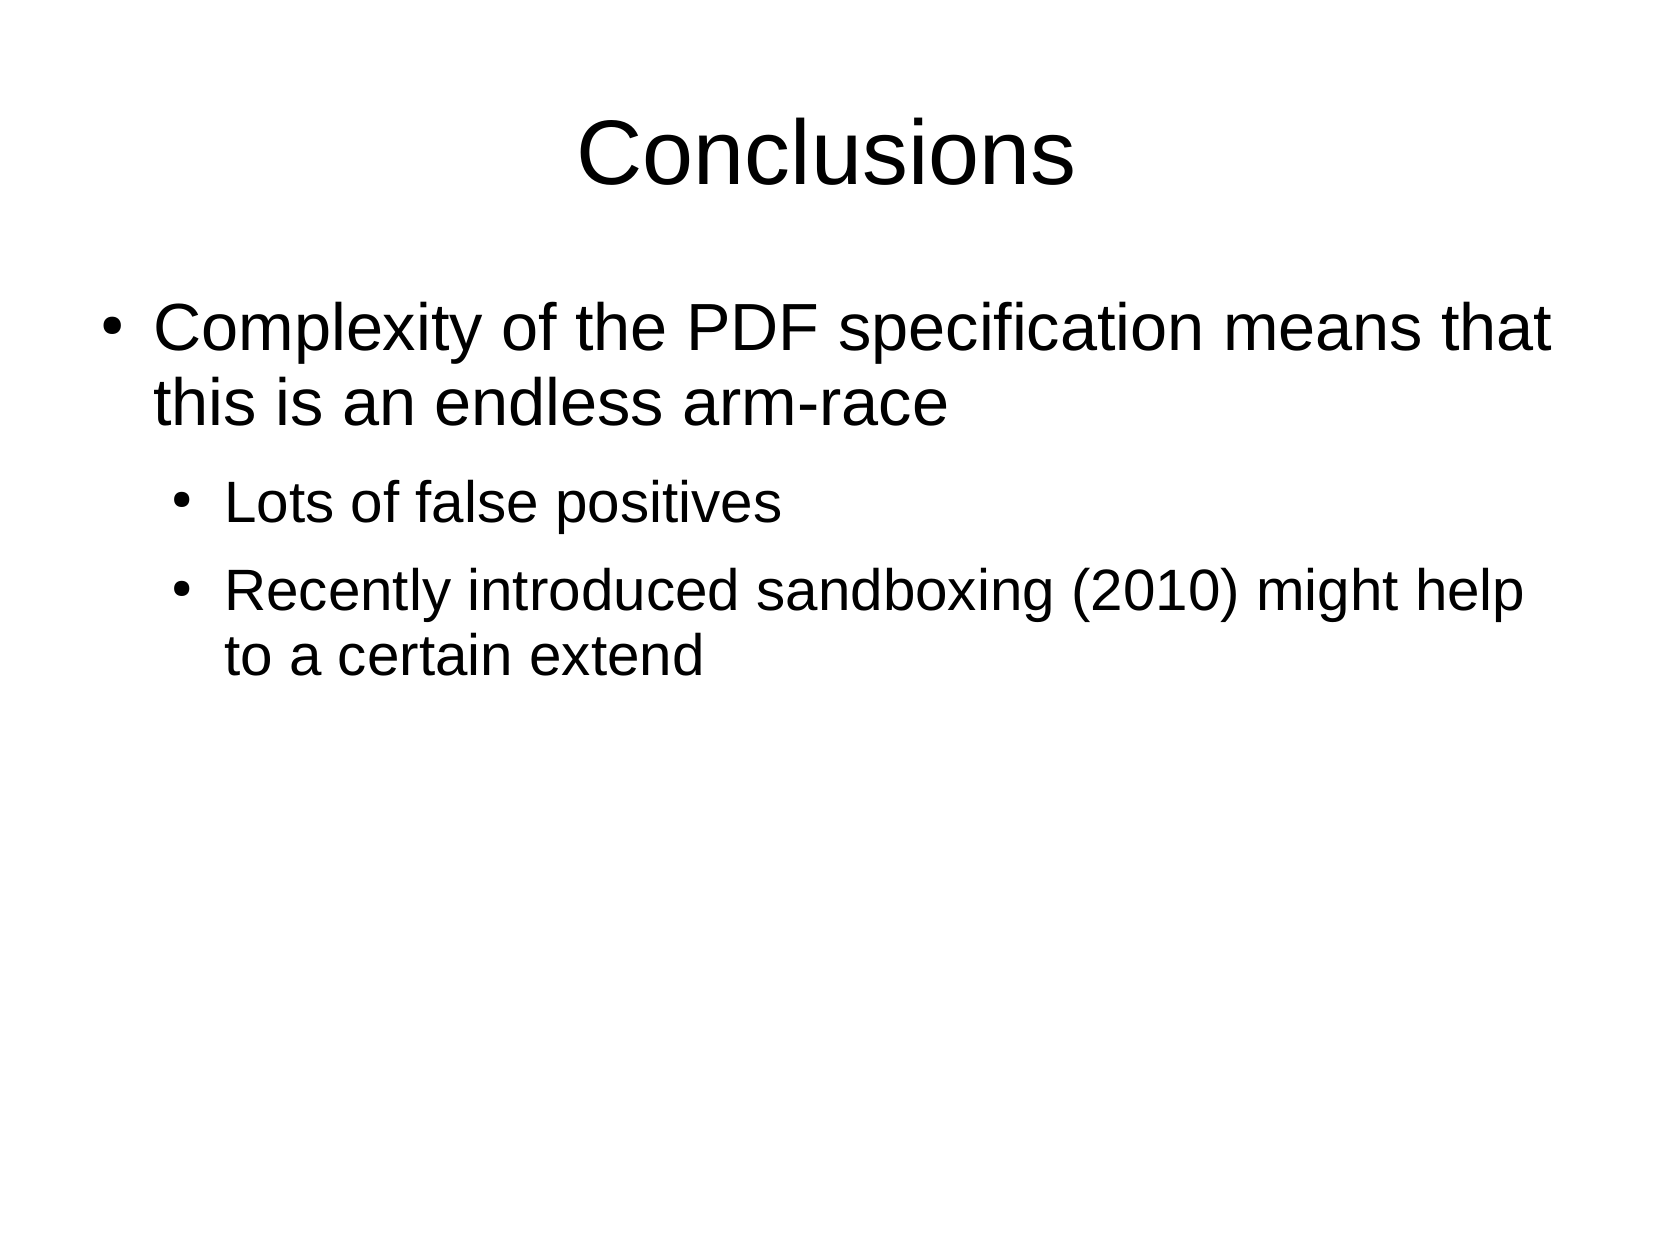

# Conclusions
Complexity of the PDF specification means that this is an endless arm-race
Lots of false positives
Recently introduced sandboxing (2010) might help to a certain extend